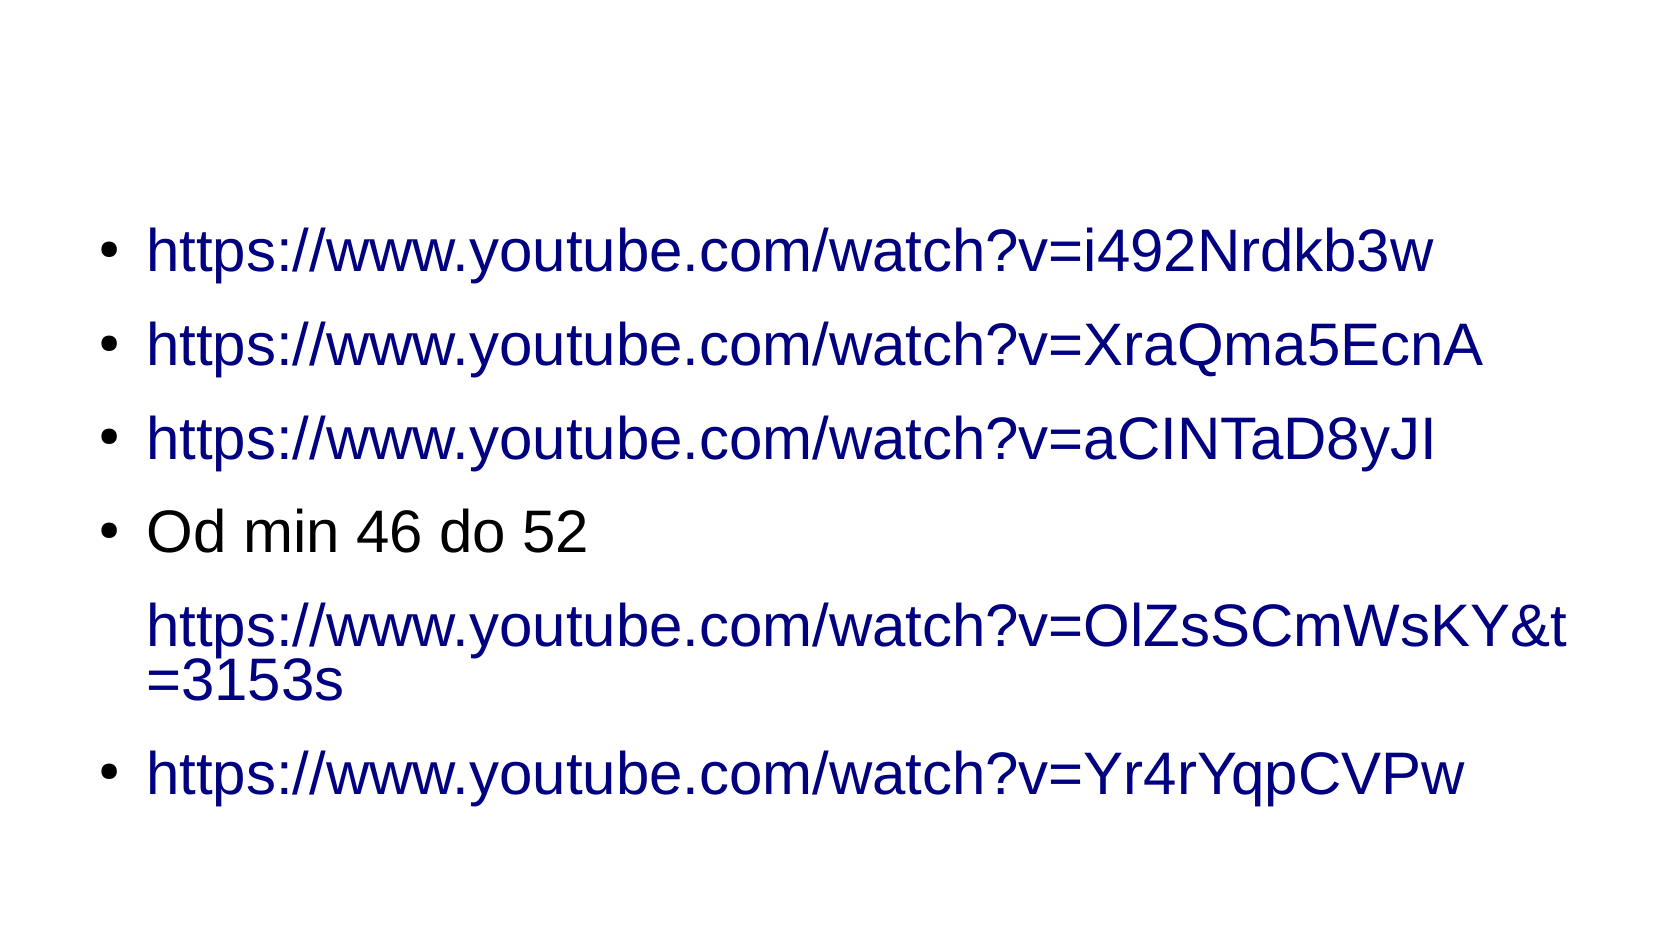

#
https://www.youtube.com/watch?v=i492Nrdkb3w
https://www.youtube.com/watch?v=XraQma5EcnA
https://www.youtube.com/watch?v=aCINTaD8yJI
Od min 46 do 52
https://www.youtube.com/watch?v=OlZsSCmWsKY&t=3153s
https://www.youtube.com/watch?v=Yr4rYqpCVPw